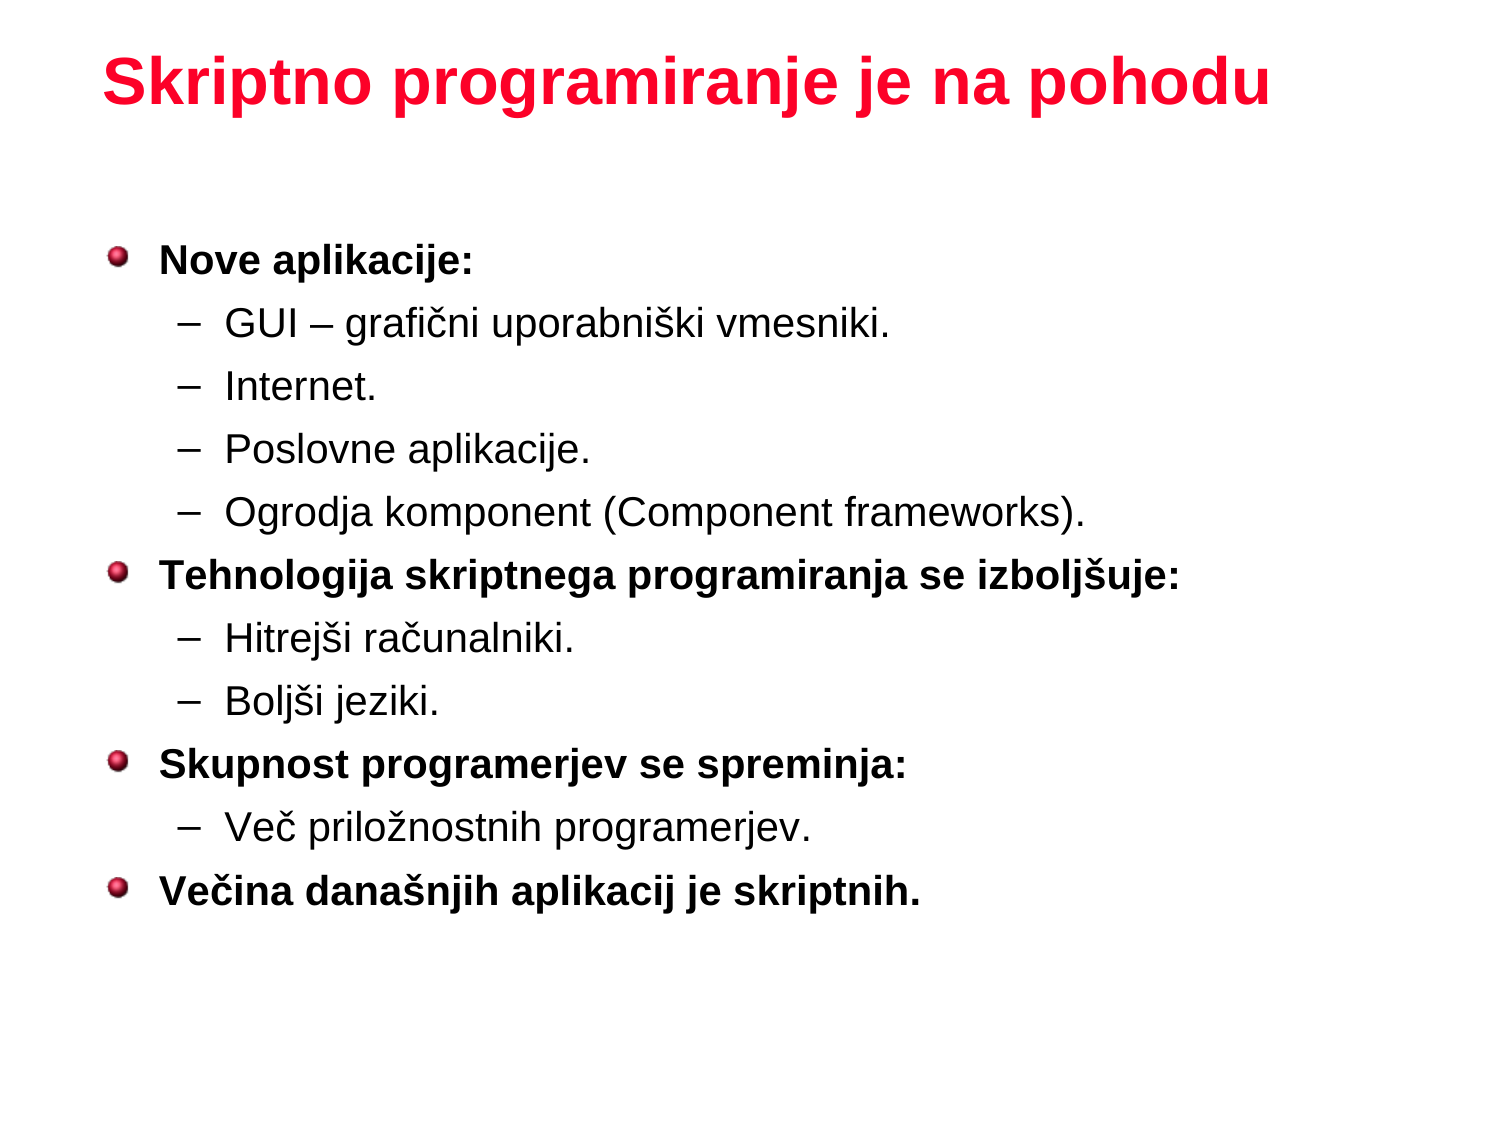

# Skriptno programiranje je na pohodu
Nove aplikacije:
GUI – grafični uporabniški vmesniki.
Internet.
Poslovne aplikacije.
Ogrodja komponent (Component frameworks).
Tehnologija skriptnega programiranja se izboljšuje:
Hitrejši računalniki.
Boljši jeziki.
Skupnost programerjev se spreminja:
Več priložnostnih programerjev.
Večina današnjih aplikacij je skriptnih.